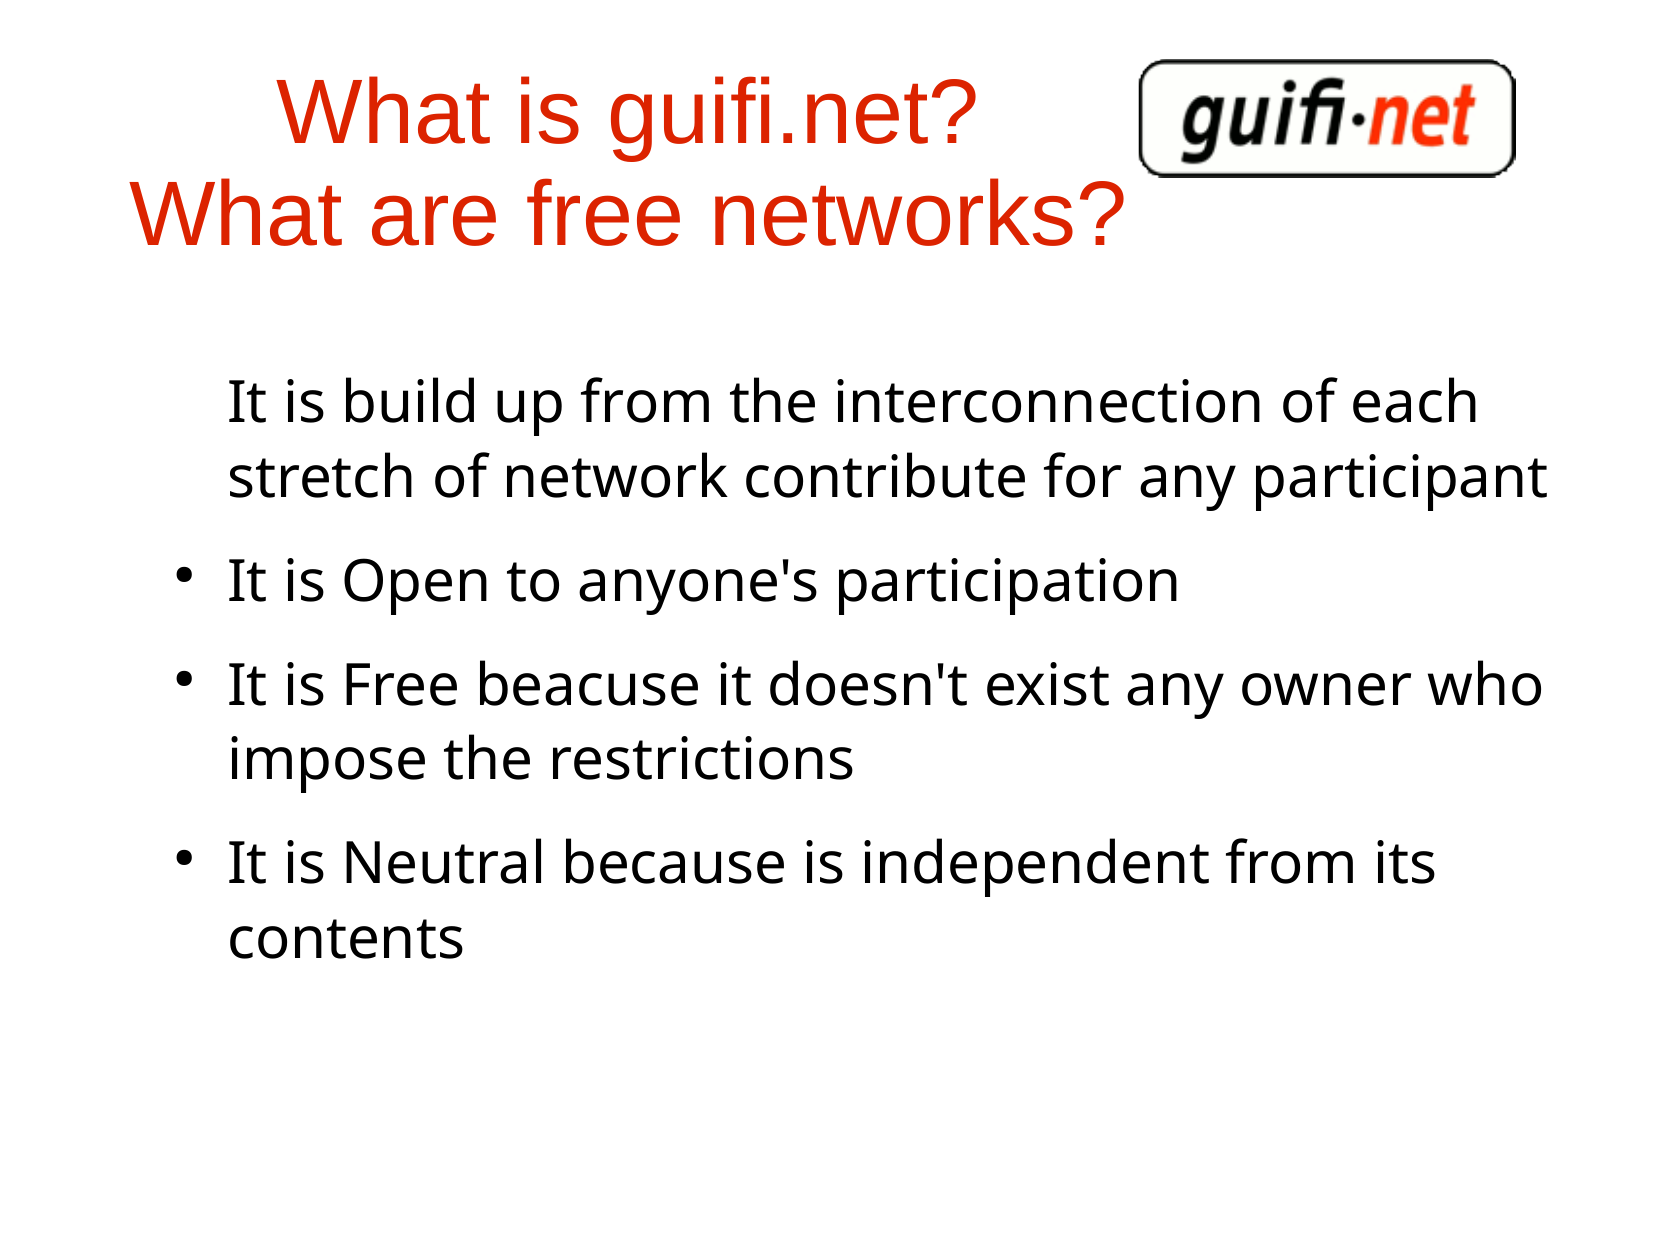

# What is guifi.net? What are free networks?
It is build up from the interconnection of each stretch of network contribute for any participant
It is Open to anyone's participation
It is Free beacuse it doesn't exist any owner who impose the restrictions
It is Neutral because is independent from its contents